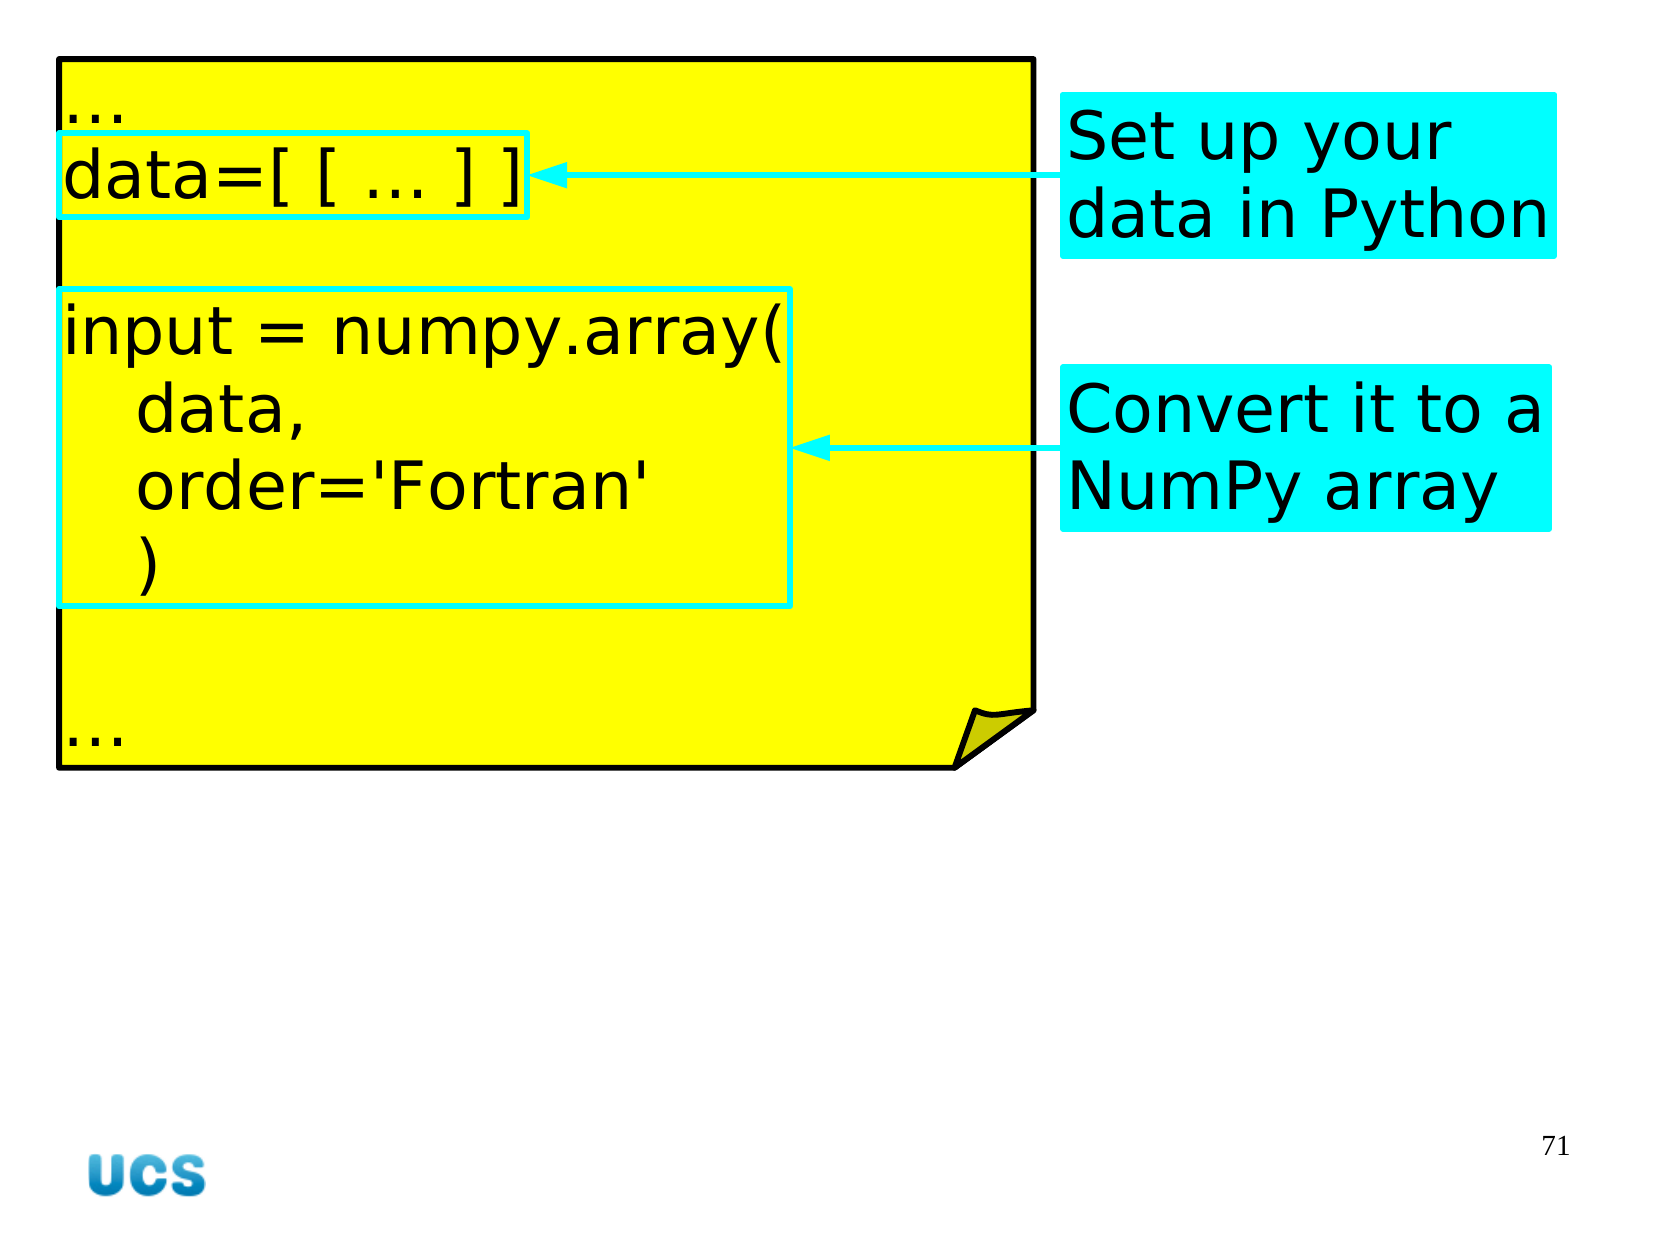

…
…
Set up your
data in Python
data=[ [ … ] ]
input = numpy.array(
	data,
	order='Fortran'
	)
Convert it to a
NumPy array
71